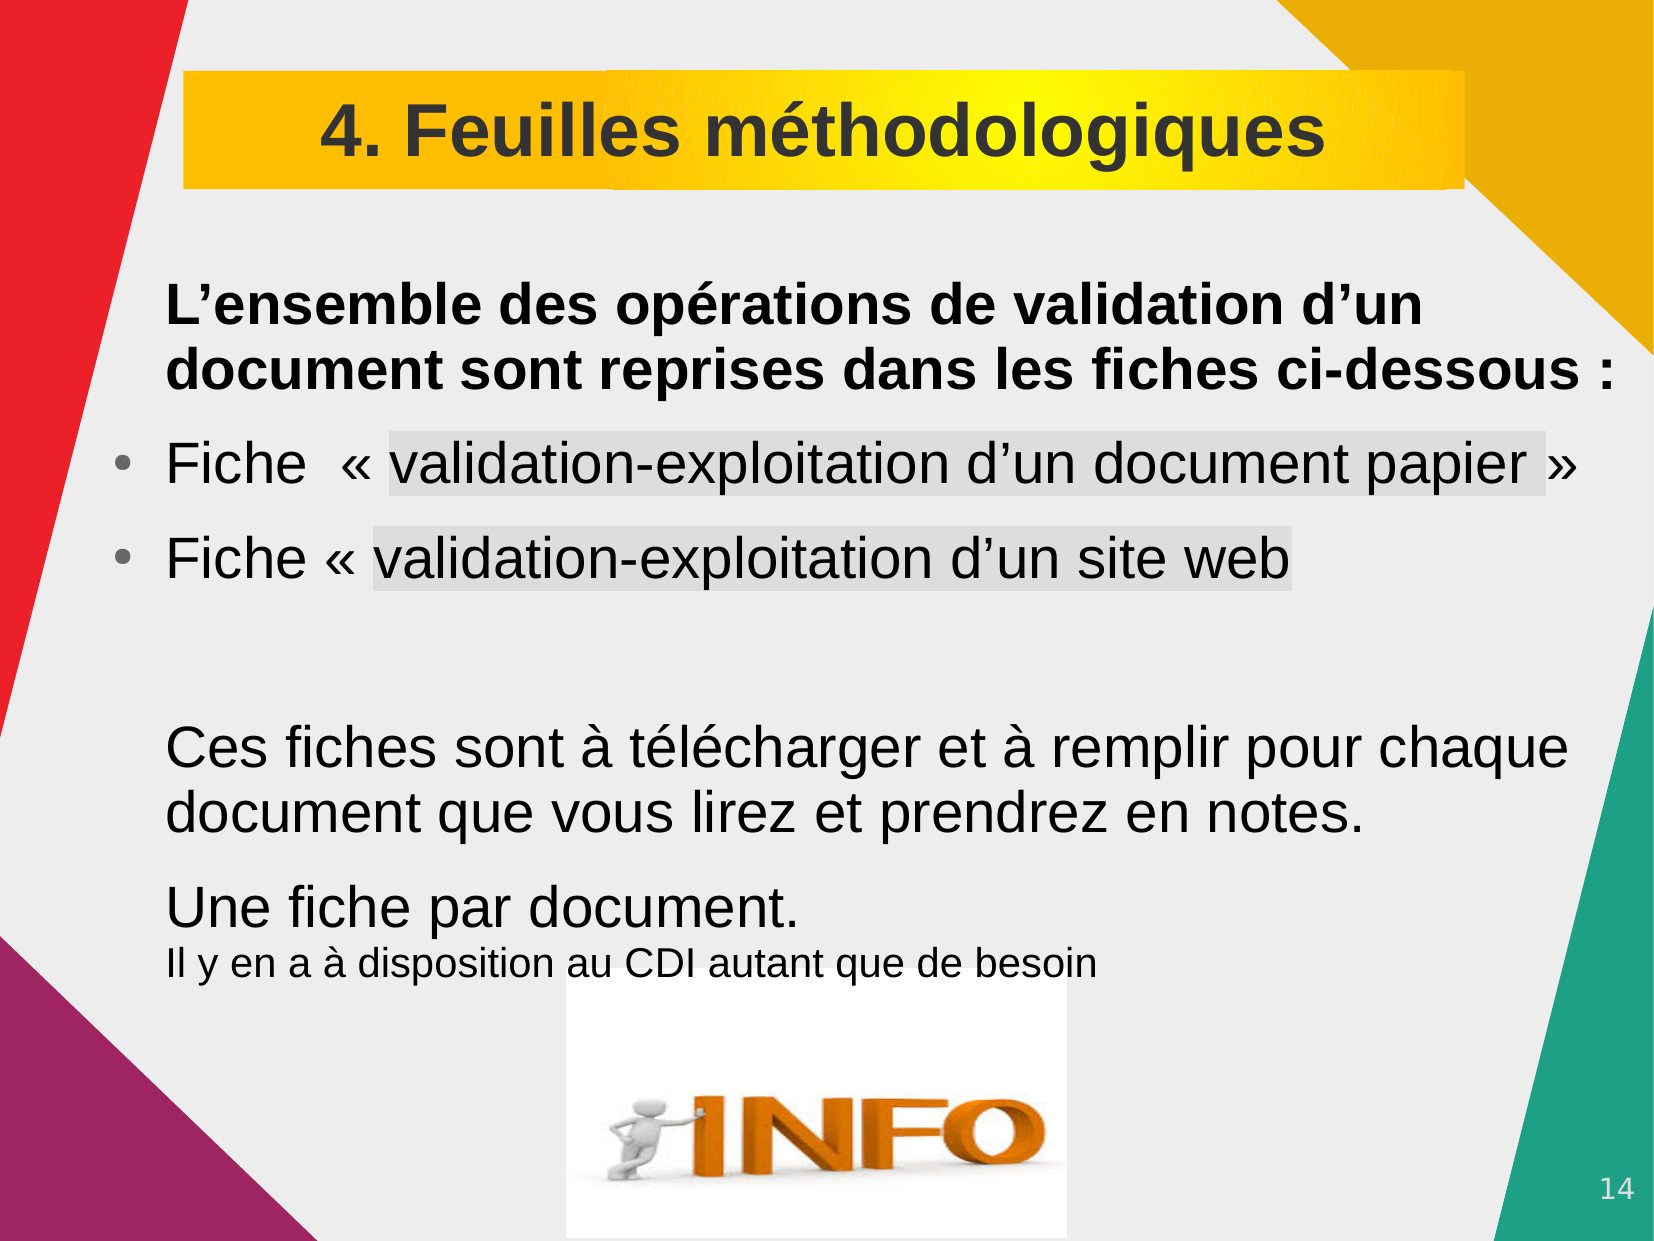

# 4. Feuilles méthodologiques
L’ensemble des opérations de validation d’un document sont reprises dans les fiches ci-dessous :
Fiche « validation-exploitation d’un document papier »
Fiche « validation-exploitation d’un site web
Ces fiches sont à télécharger et à remplir pour chaque document que vous lirez et prendrez en notes.
Une fiche par document.
Il y en a à disposition au CDI autant que de besoin
14